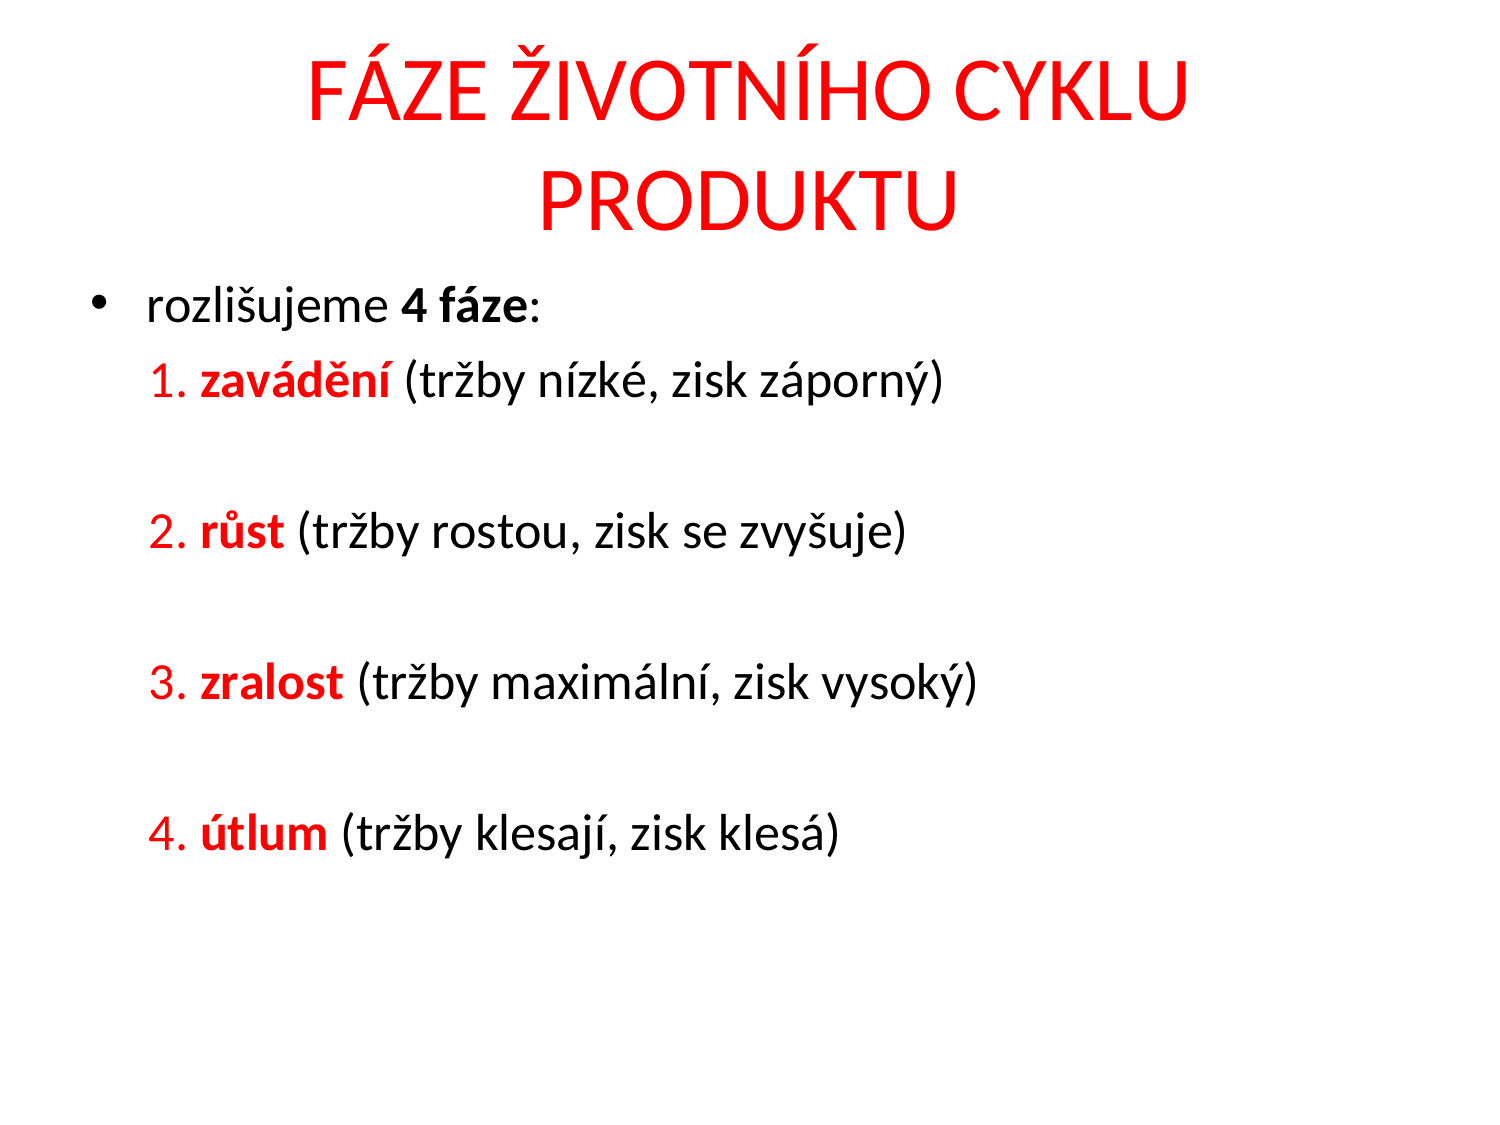

# FÁZE ŽIVOTNÍHO CYKLU PRODUKTU
rozlišujeme 4 fáze:
 1. zavádění (tržby nízké, zisk záporný)
 2. růst (tržby rostou, zisk se zvyšuje)
 3. zralost (tržby maximální, zisk vysoký)
 4. útlum (tržby klesají, zisk klesá)